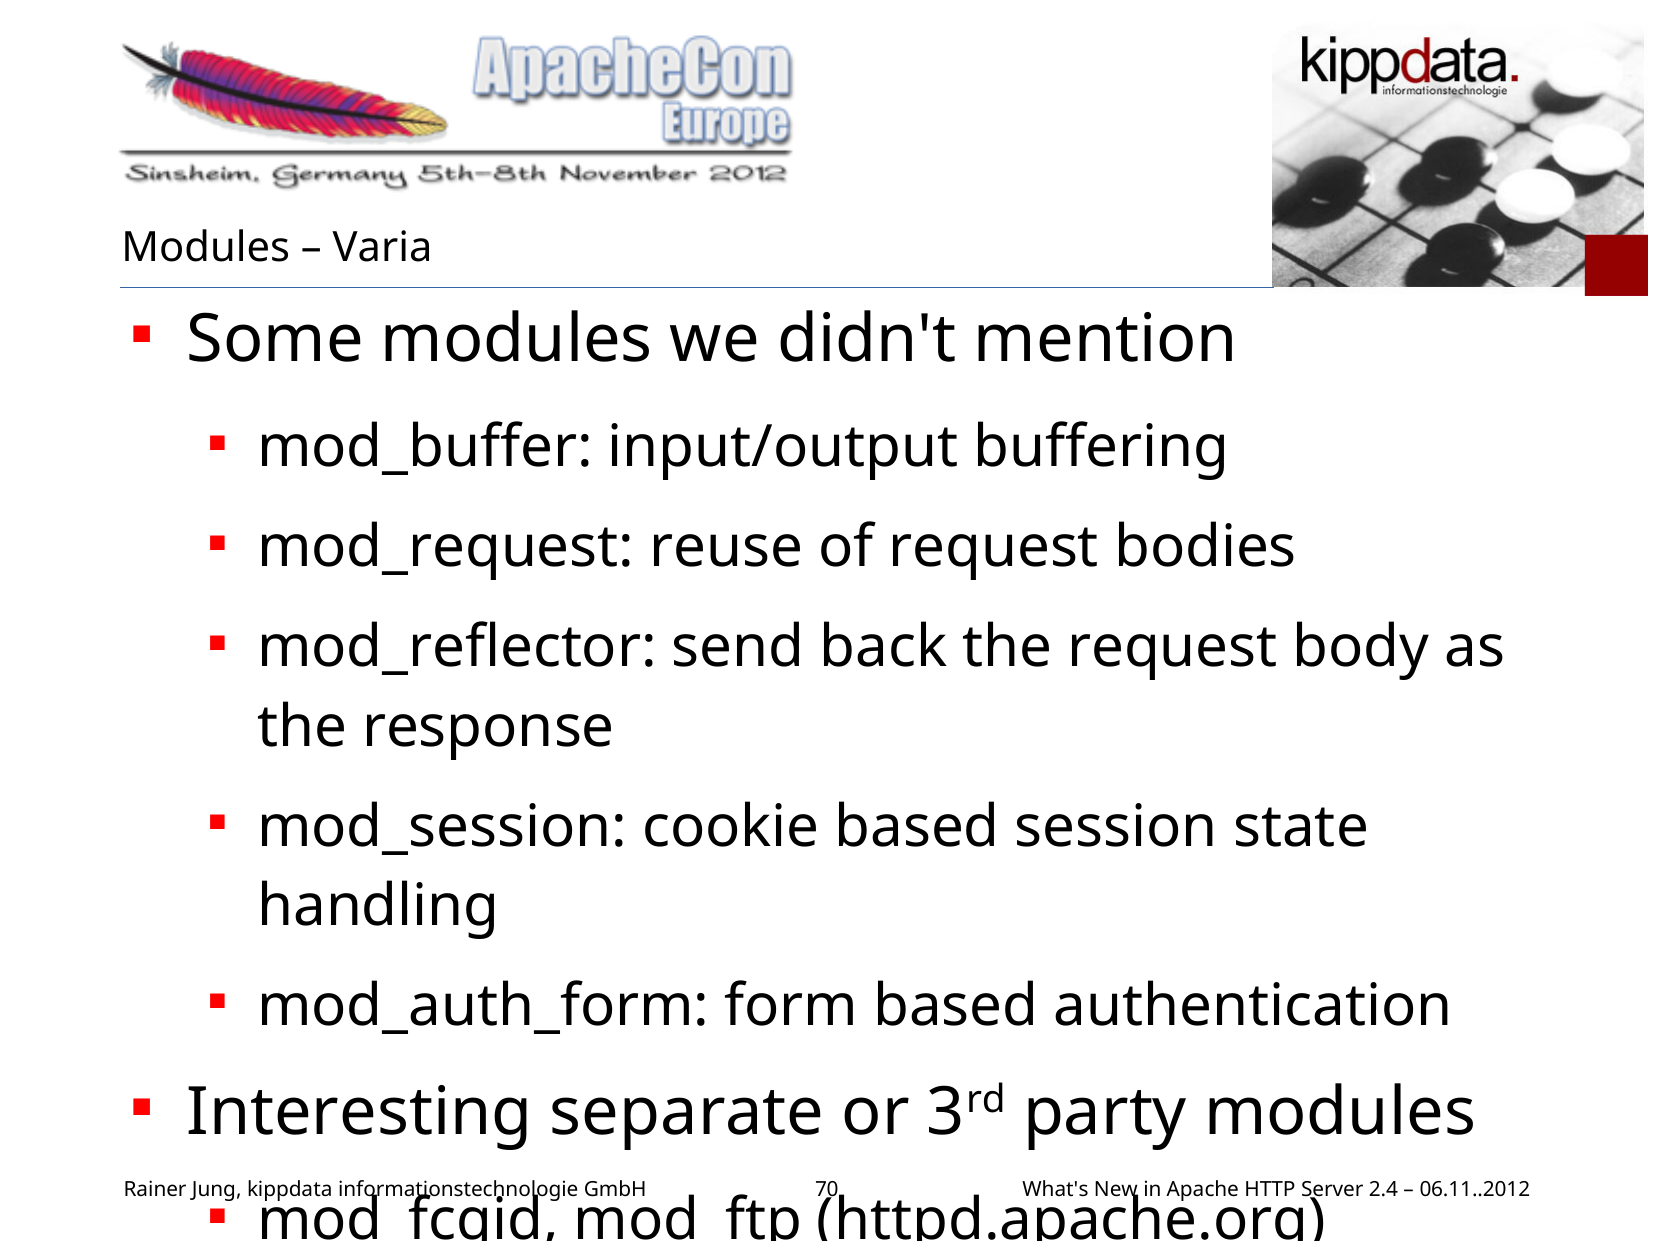

# Modules – Varia
Some modules we didn't mention
mod_buffer: input/output buffering
mod_request: reuse of request bodies
mod_reflector: send back the request body as the response
mod_session: cookie based session state handling
mod_auth_form: form based authentication
Interesting separate or 3rd party modules
mod_fcgid, mod_ftp (httpd.apache.org)
mod_macro (http://www.coelho.net/mod_macro/)